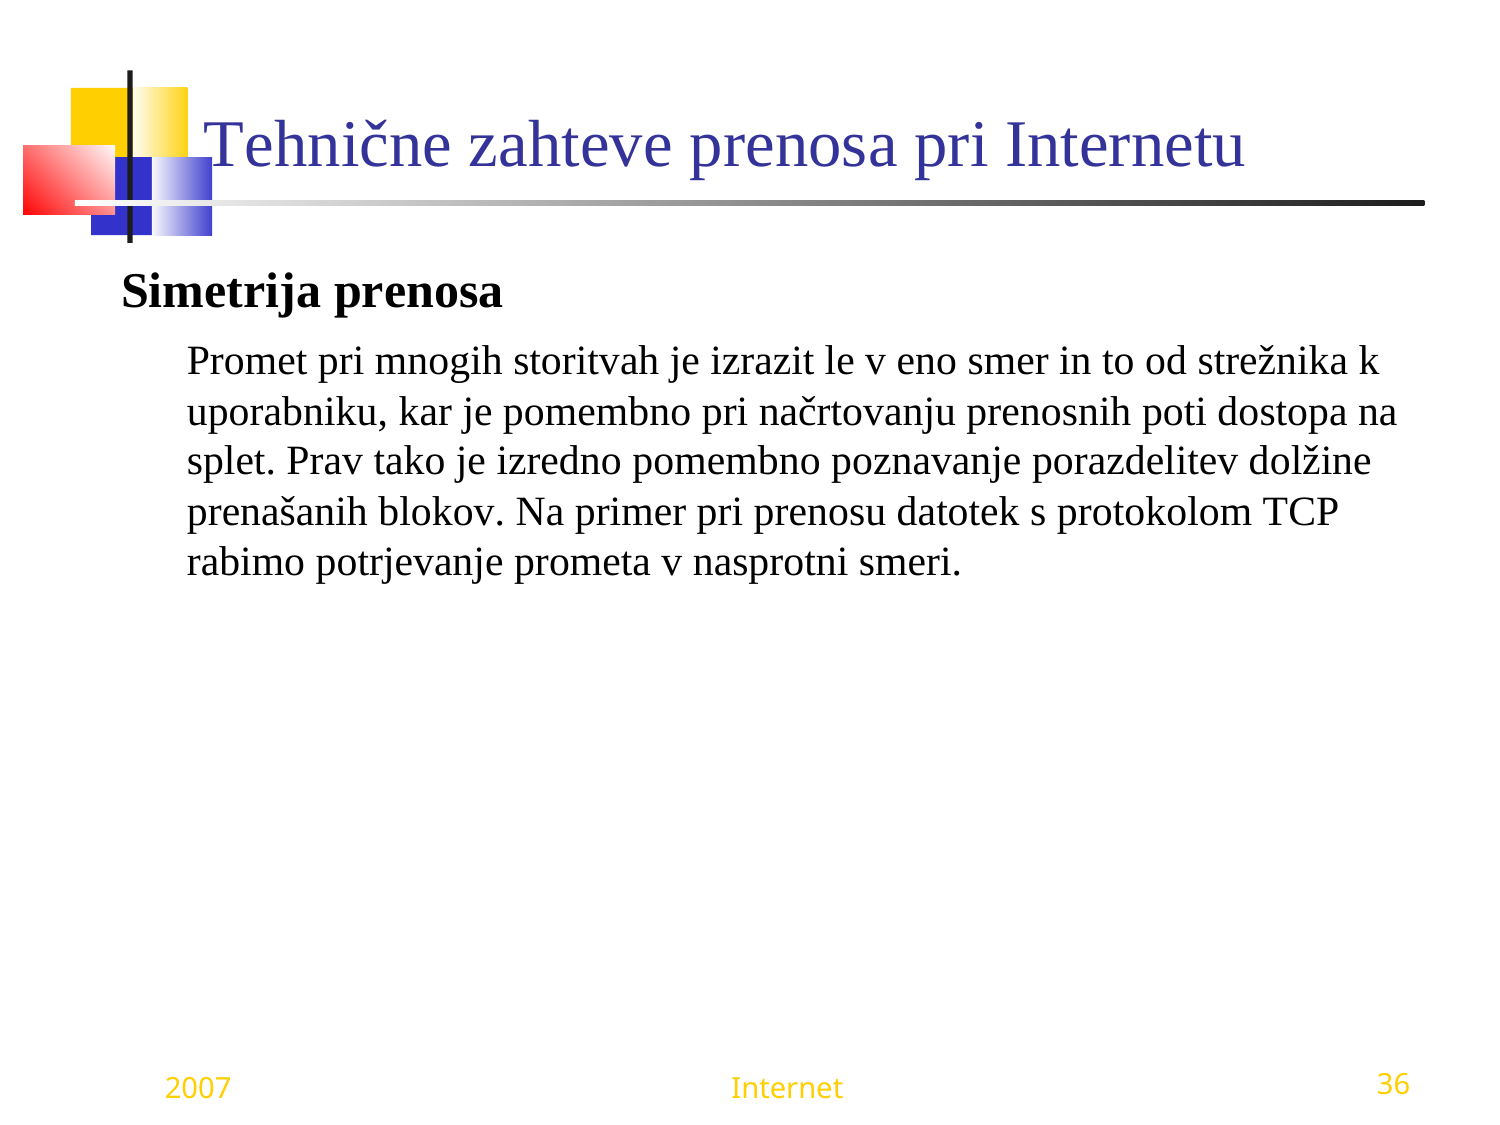

# Tehnične zahteve prenosa pri Internetu
	Simetrija prenosa
	Promet pri mnogih storitvah je izrazit le v eno smer in to od strežnika k uporabniku, kar je pomembno pri načrtovanju prenosnih poti dostopa na splet. Prav tako je izredno pomembno poznavanje porazdelitev dolžine prenašanih blokov. Na primer pri prenosu datotek s protokolom TCP rabimo potrjevanje prometa v nasprotni smeri.
2007
Internet